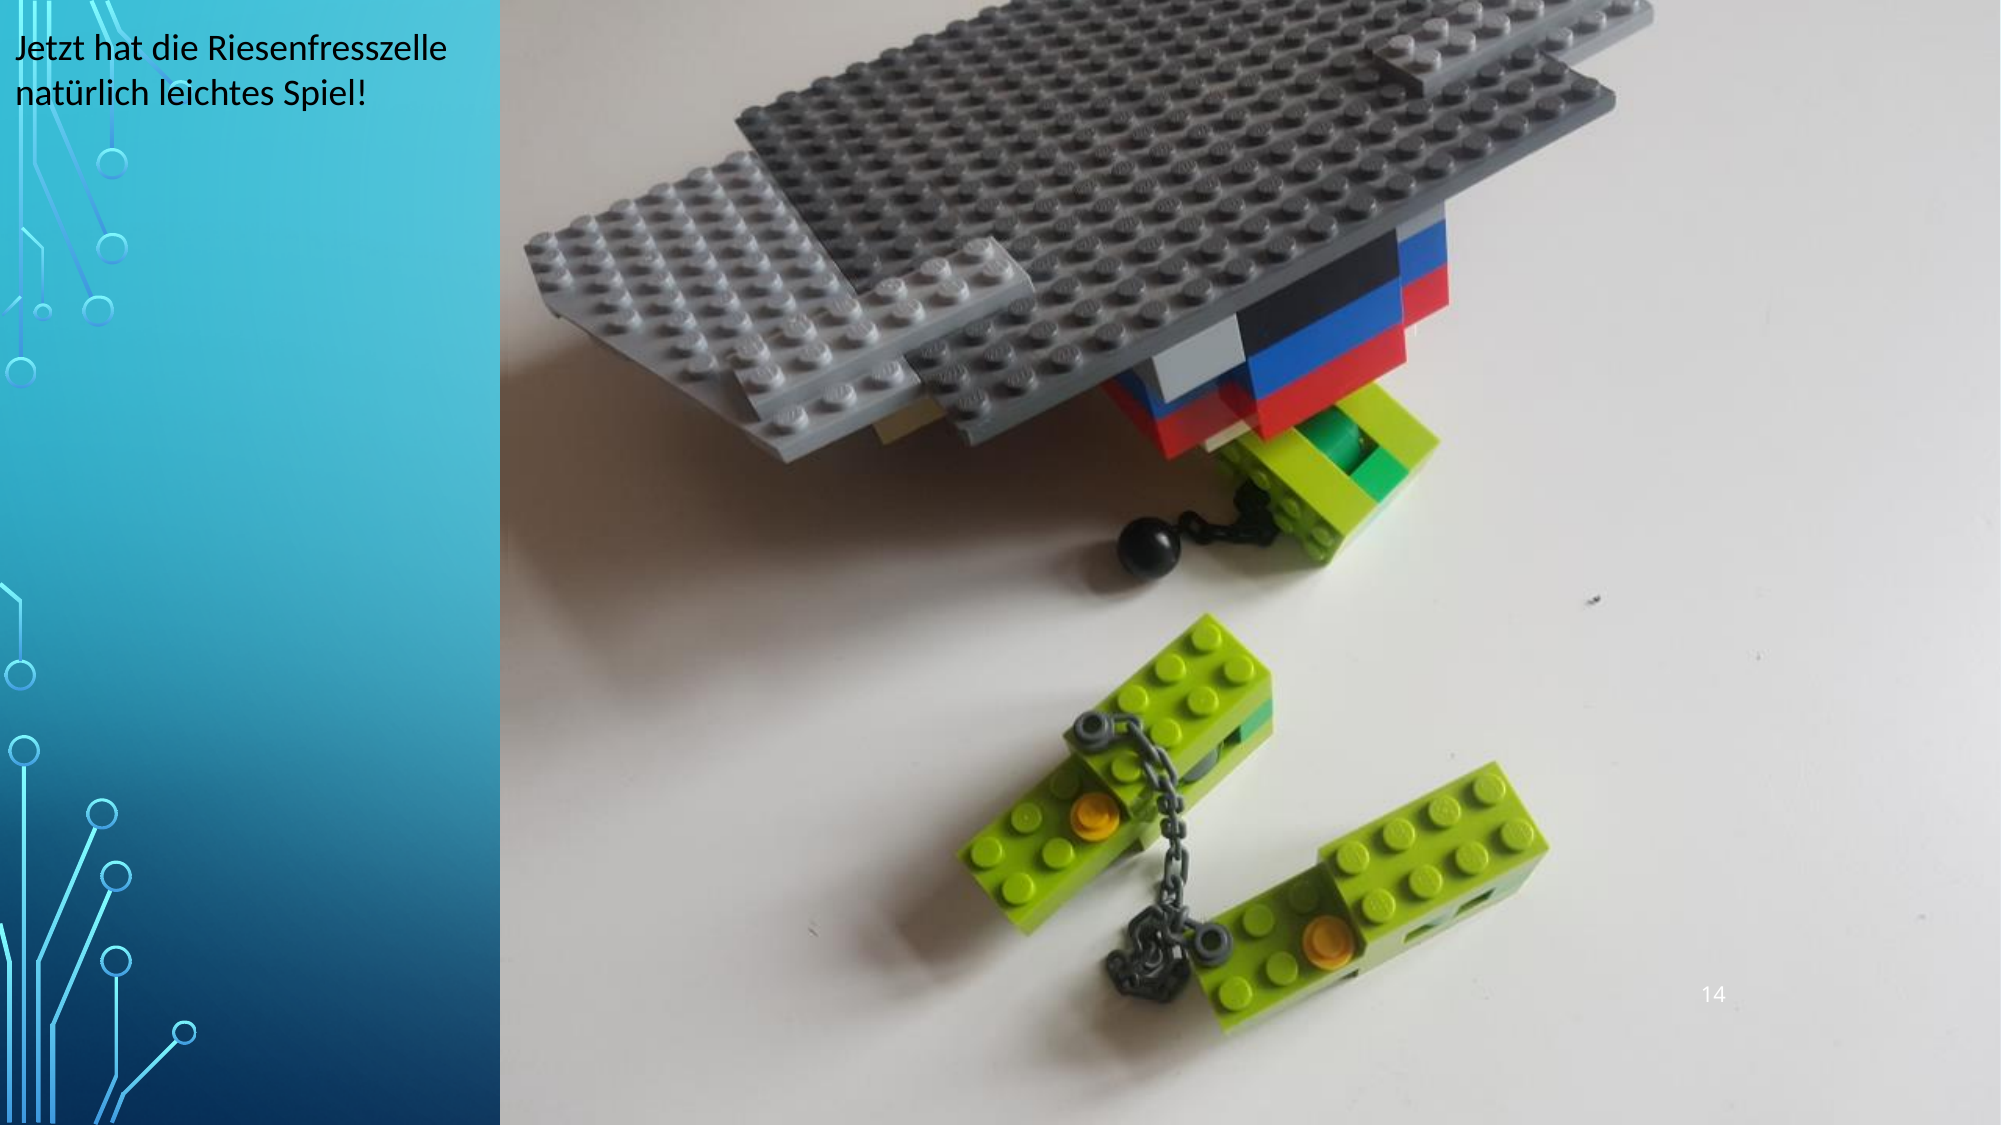

Jetzt hat die Riesenfresszelle natürlich leichtes Spiel!